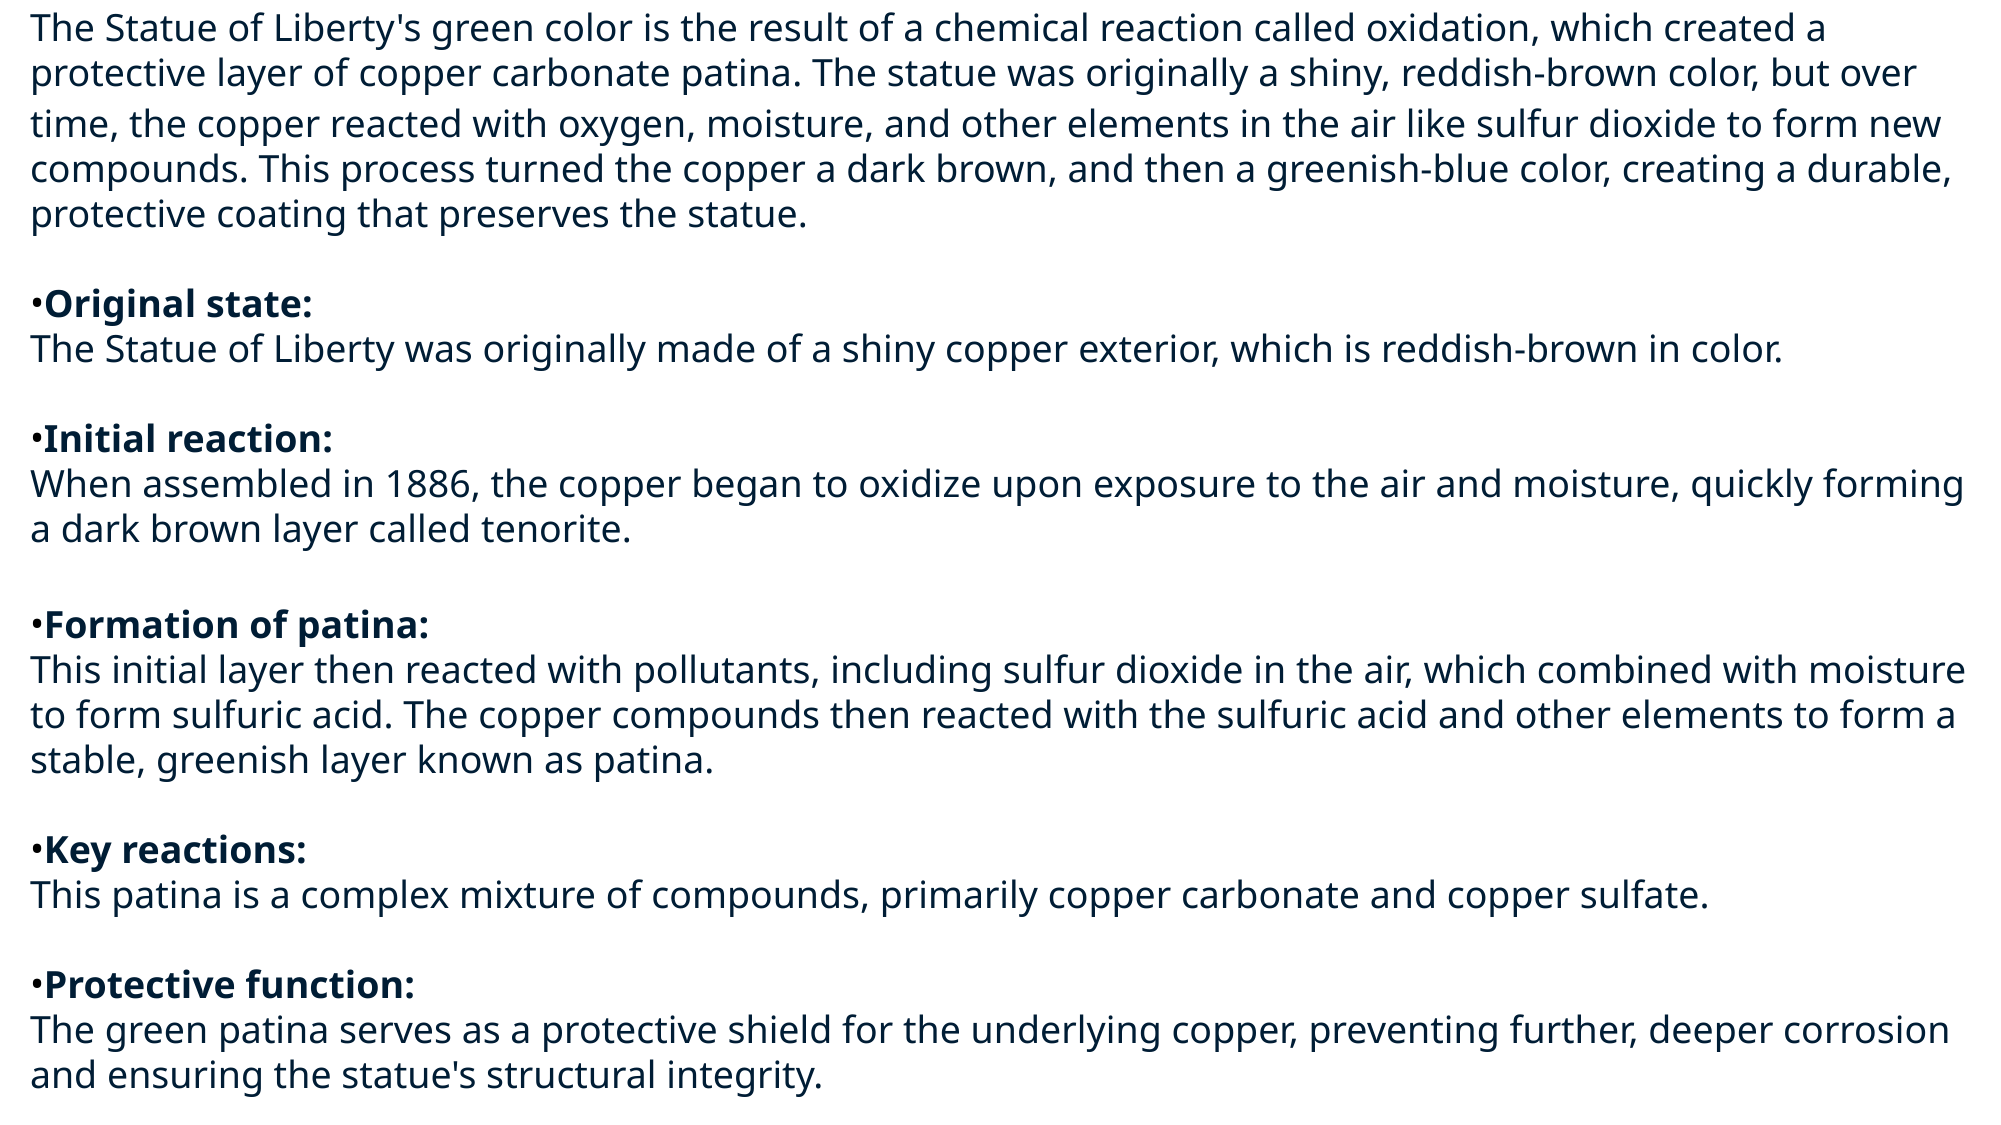

The Statue of Liberty's green color is the result of a chemical reaction called oxidation, which created a protective layer of copper carbonate patina. The statue was originally a shiny, reddish-brown color, but over time, the copper reacted with oxygen, moisture, and other elements in the air like sulfur dioxide to form new compounds. This process turned the copper a dark brown, and then a greenish-blue color, creating a durable, protective coating that preserves the statue.
Original state:
The Statue of Liberty was originally made of a shiny copper exterior, which is reddish-brown in color.
Initial reaction:
When assembled in 1886, the copper began to oxidize upon exposure to the air and moisture, quickly forming a dark brown layer called tenorite.
Formation of patina:
This initial layer then reacted with pollutants, including sulfur dioxide in the air, which combined with moisture to form sulfuric acid. The copper compounds then reacted with the sulfuric acid and other elements to form a stable, greenish layer known as patina.
Key reactions:
This patina is a complex mixture of compounds, primarily copper carbonate and copper sulfate.
Protective function:
The green patina serves as a protective shield for the underlying copper, preventing further, deeper corrosion and ensuring the statue's structural integrity.